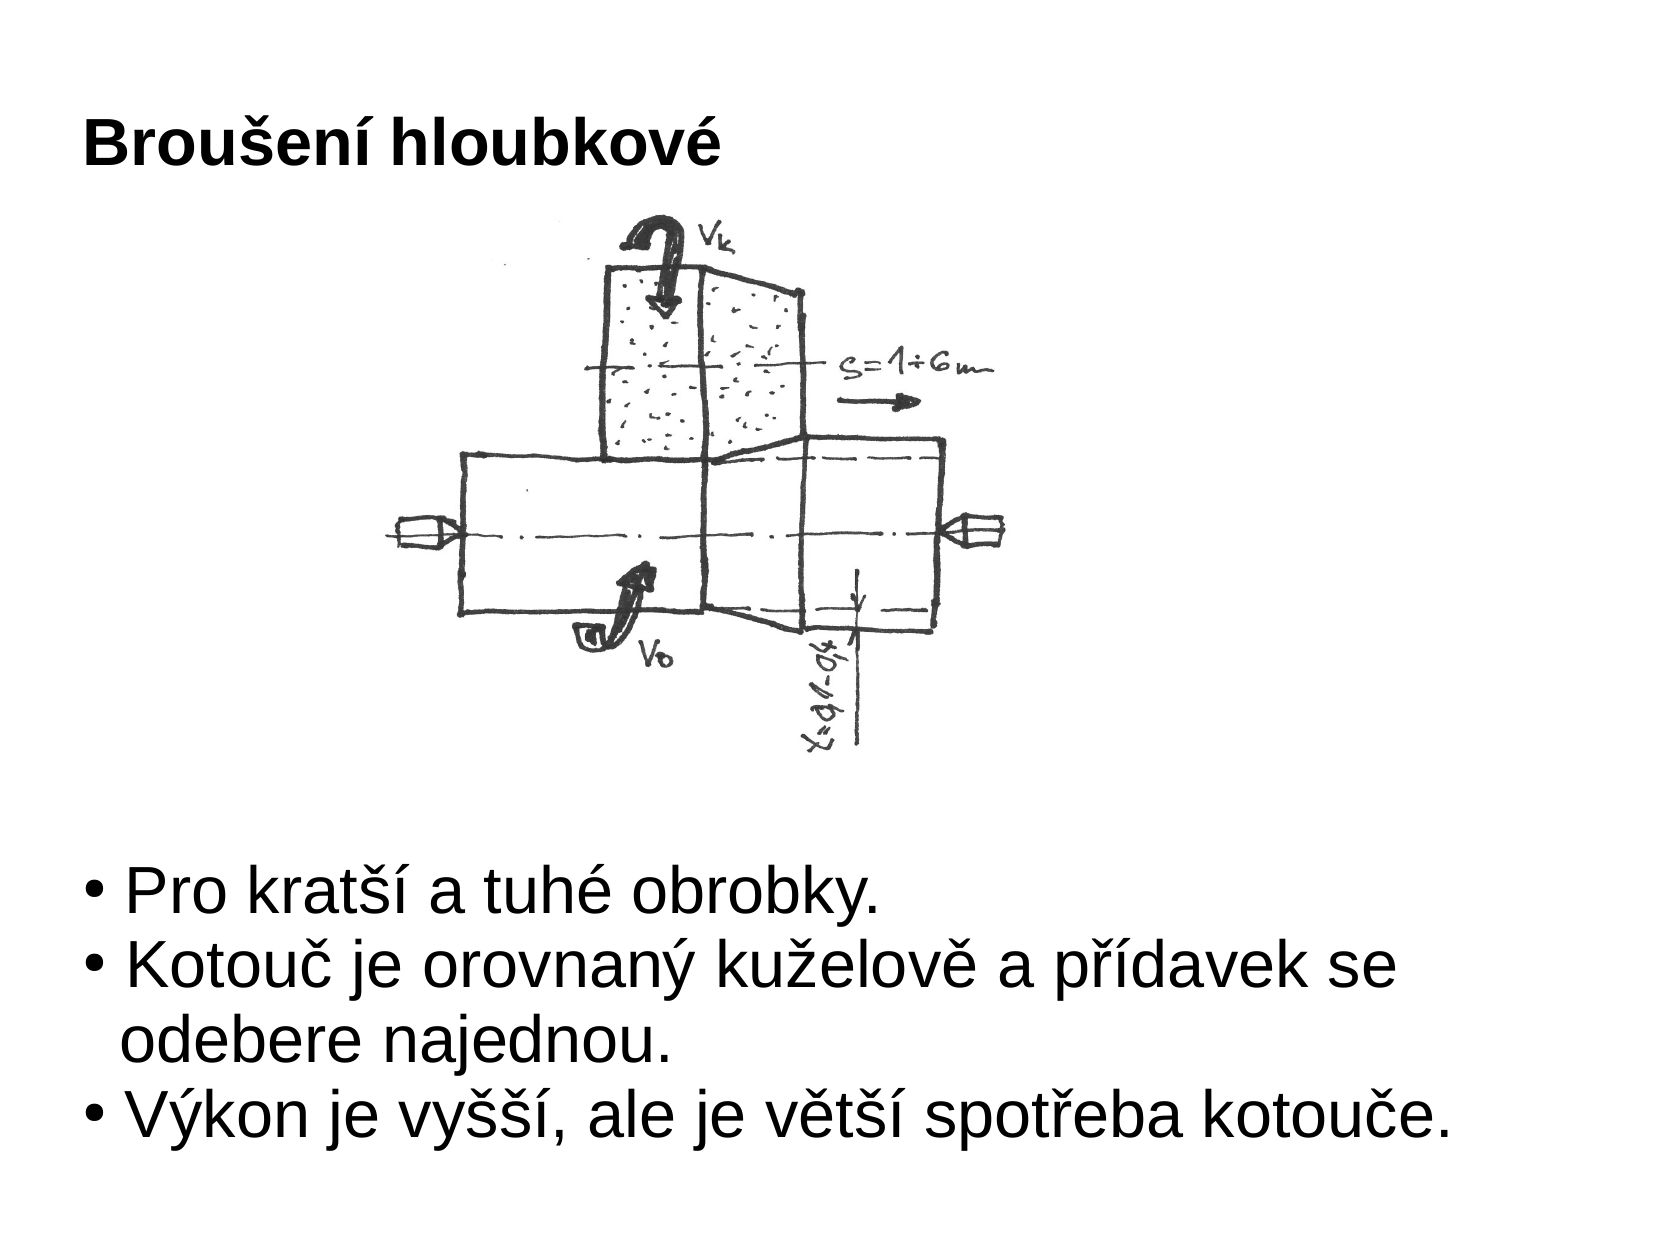

# Broušení hloubkové
 Pro kratší a tuhé obrobky.
 Kotouč je orovnaný kuželově a přídavek se odebere najednou.
 Výkon je vyšší, ale je větší spotřeba kotouče.